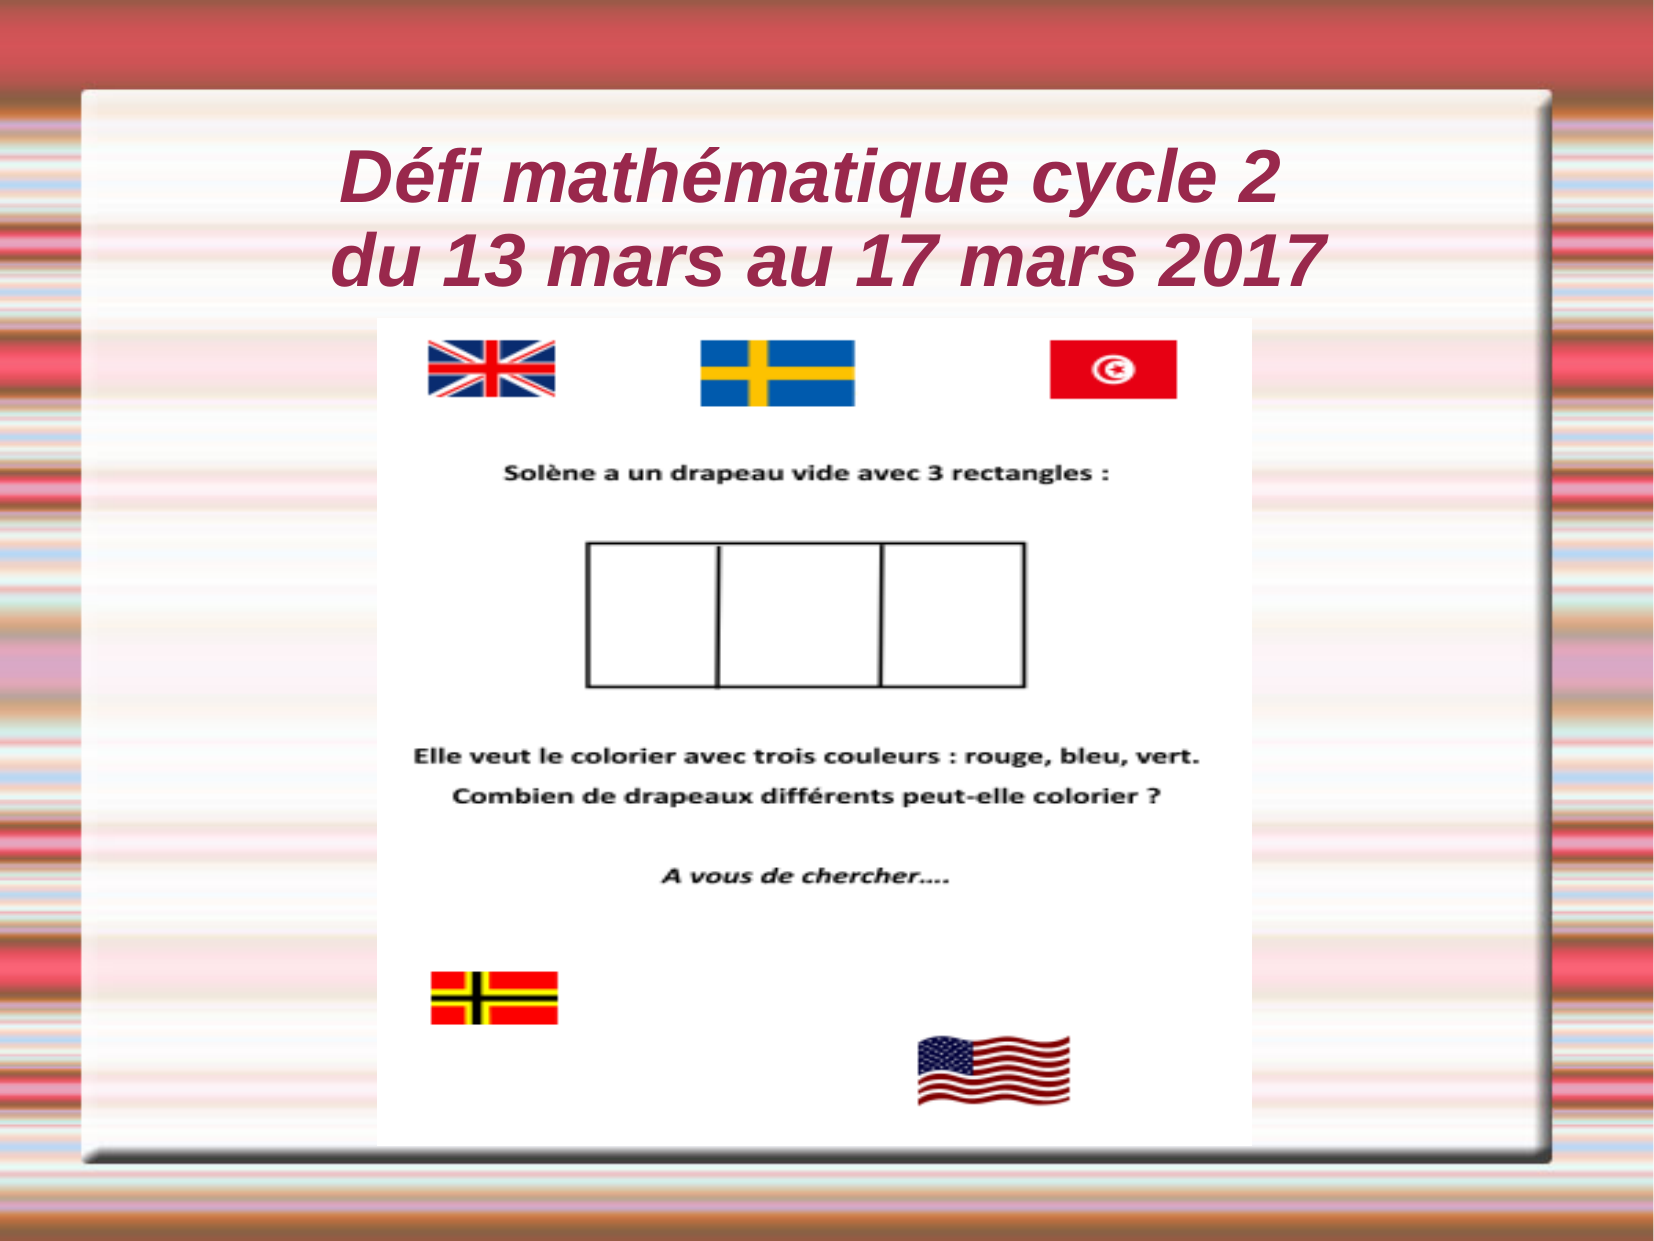

# Défi mathématique cycle 2 du 13 mars au 17 mars 2017